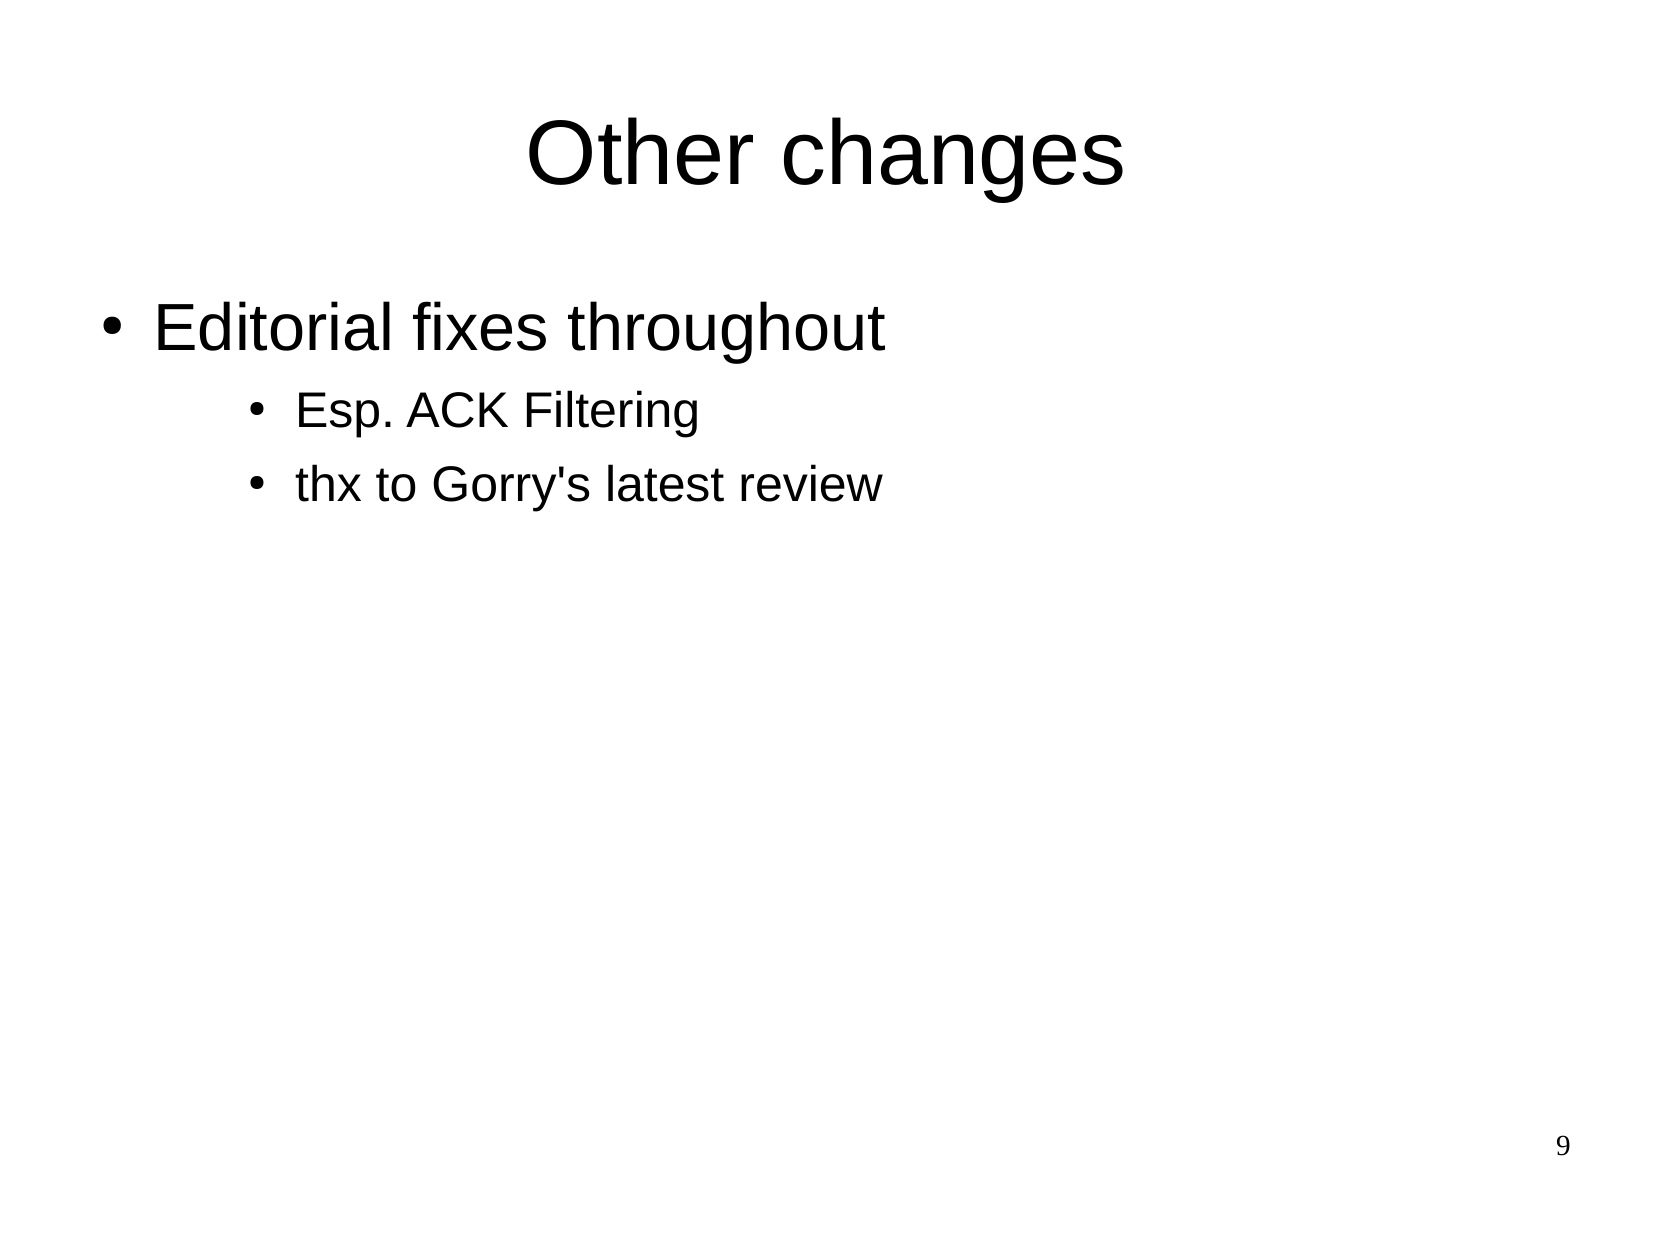

# Other changes
Editorial fixes throughout
Esp. ACK Filtering
thx to Gorry's latest review
9